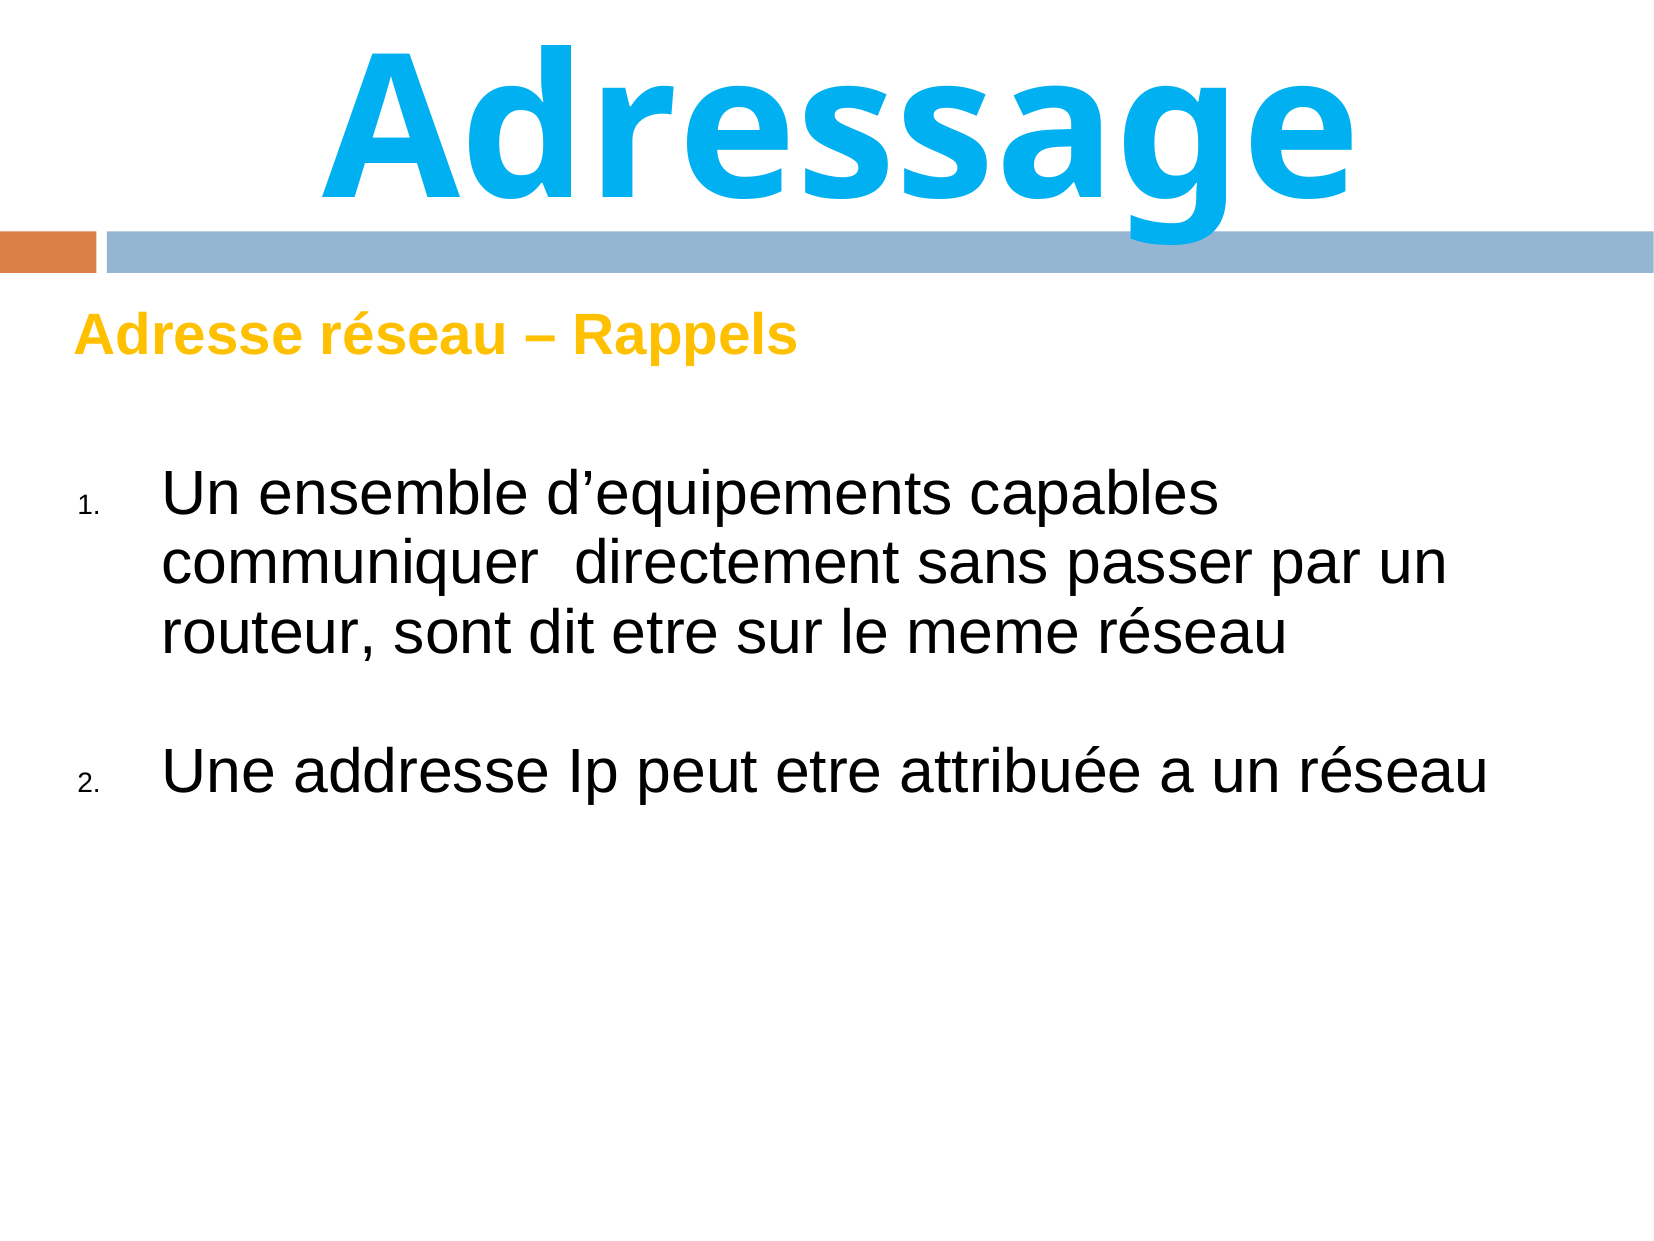

Adressage
 Adresse réseau – Rappels
Un ensemble d’equipements capables communiquer directement sans passer par un routeur, sont dit etre sur le meme réseau
Une addresse Ip peut etre attribuée a un réseau